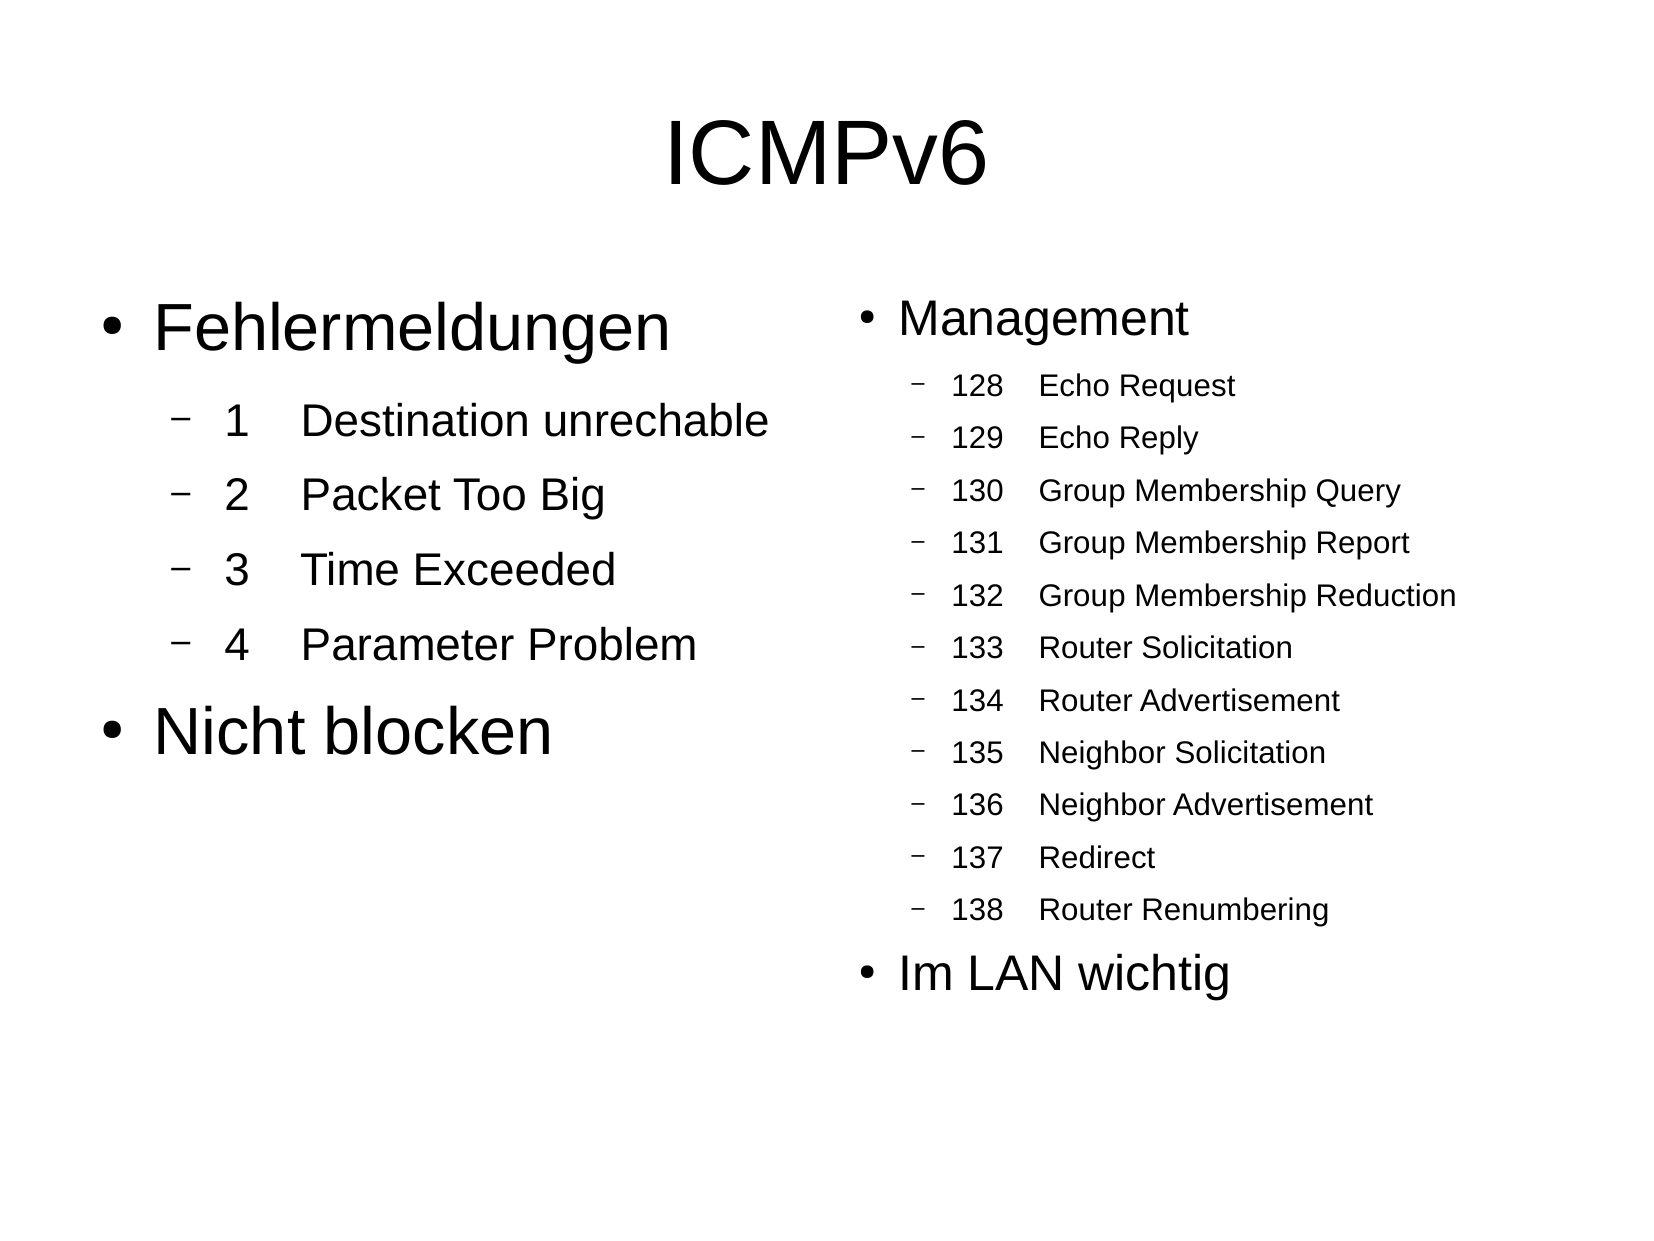

# ICMPv6
Fehlermeldungen
1 Destination unrechable
2 Packet Too Big
3 Time Exceeded
4 Parameter Problem
Nicht blocken
Management
128 Echo Request
129 Echo Reply
130 Group Membership Query
131 Group Membership Report
132 Group Membership Reduction
133 Router Solicitation
134 Router Advertisement
135 Neighbor Solicitation
136 Neighbor Advertisement
137 Redirect
138 Router Renumbering
Im LAN wichtig